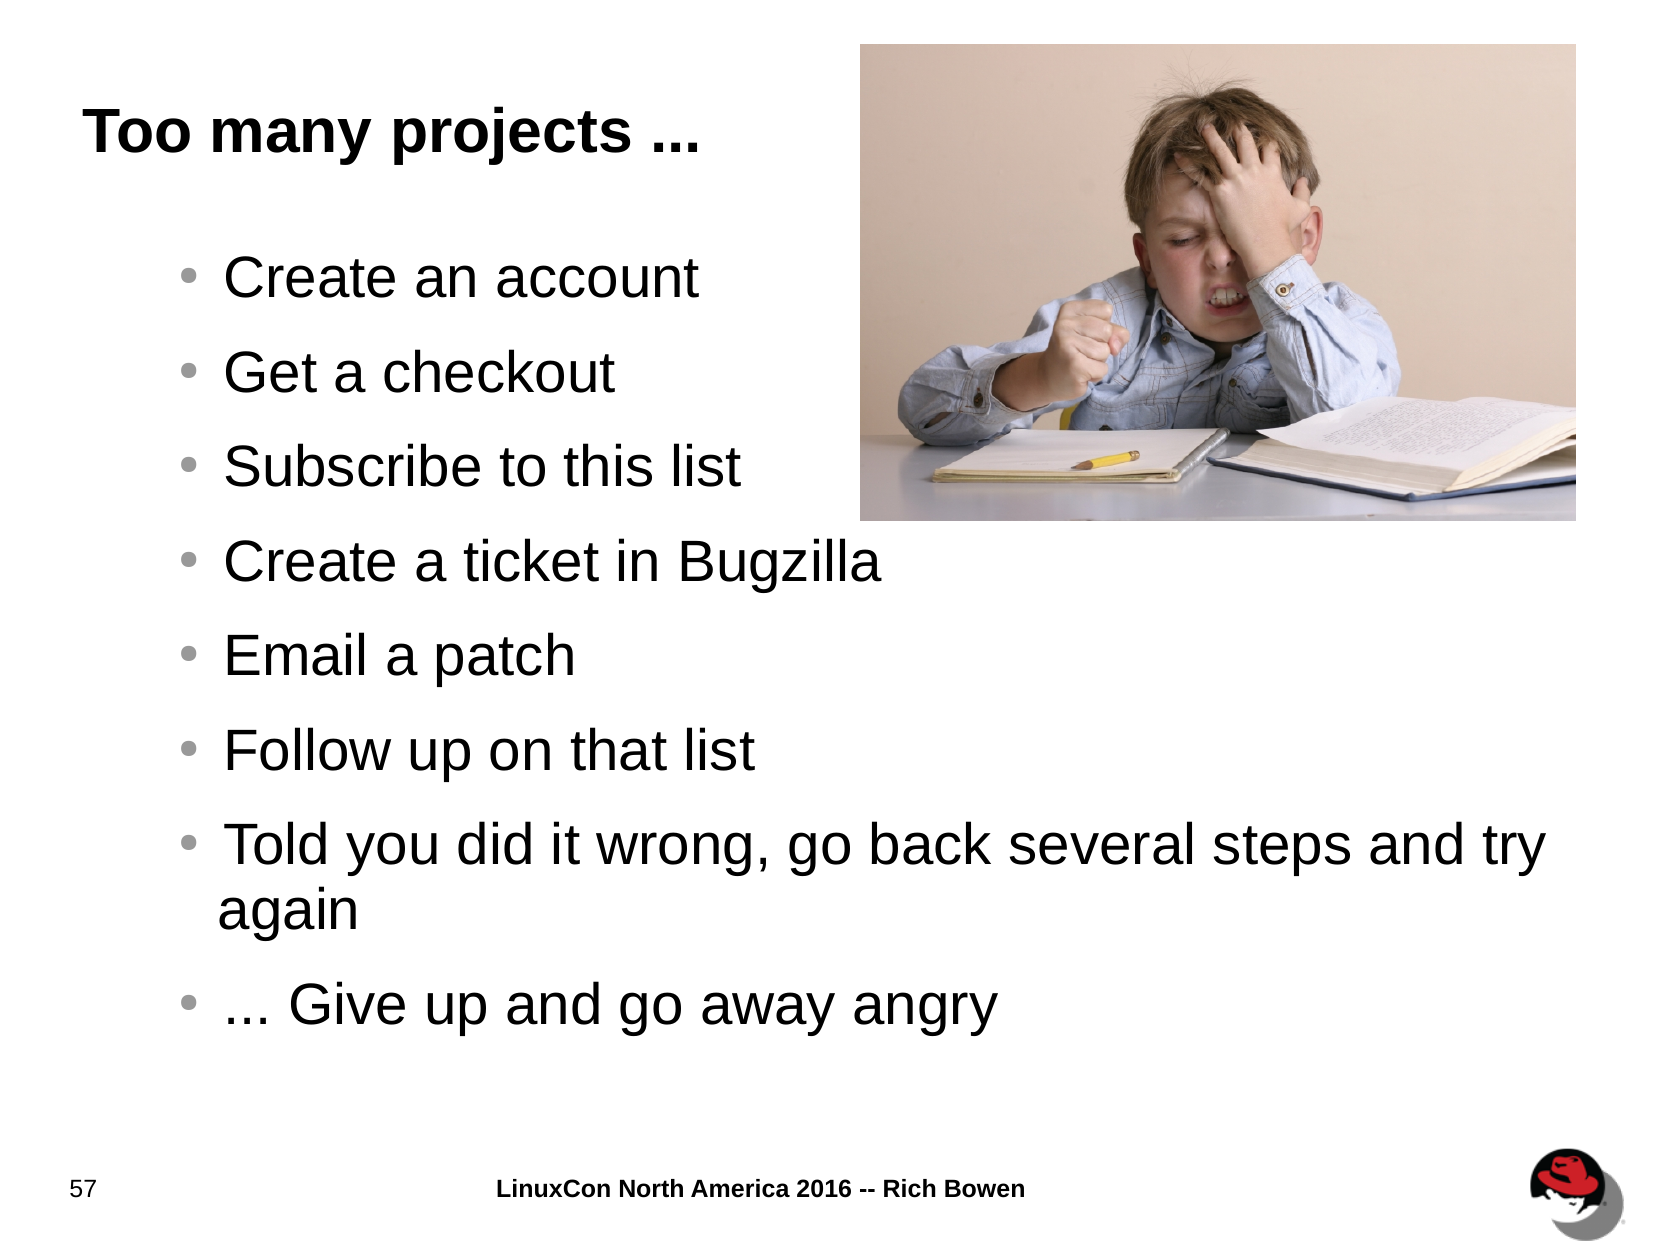

# Too many projects ...
Create an account
Get a checkout
Subscribe to this list
Create a ticket in Bugzilla
Email a patch
Follow up on that list
Told you did it wrong, go back several steps and try again
... Give up and go away angry